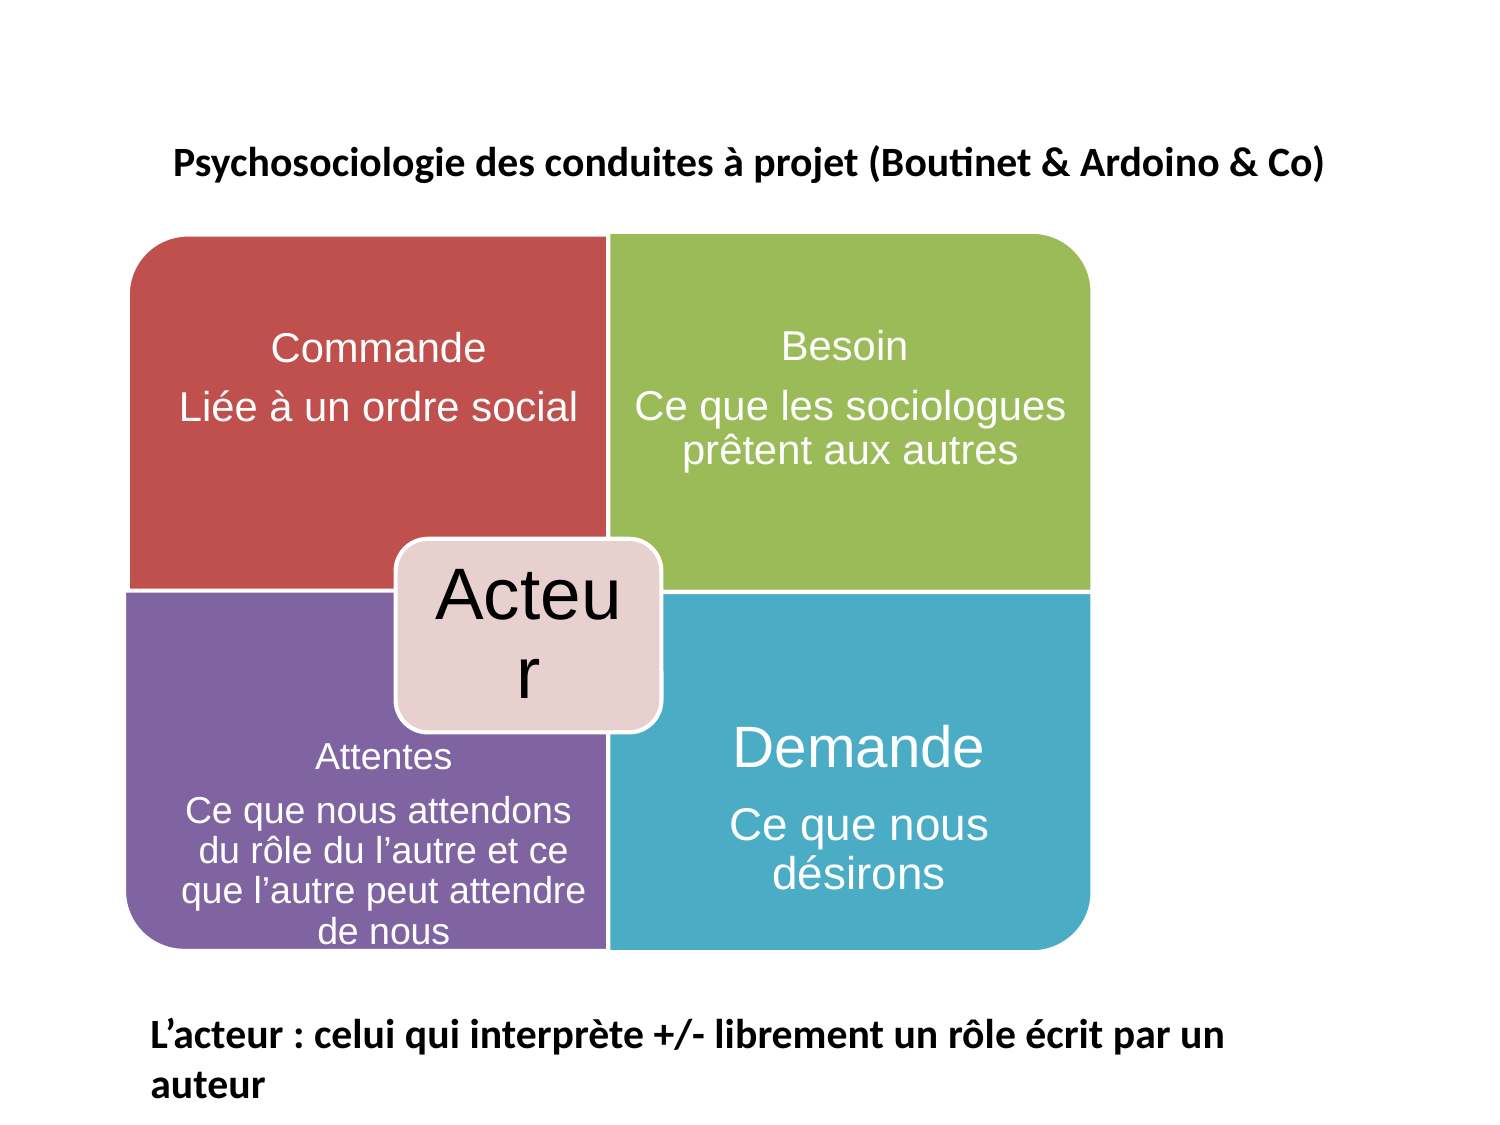

# Psychosociologie des conduites à projet (Boutinet & Ardoino & Co)
Commande
Liée à un ordre social
Besoin
Ce que les sociologues prêtent aux autres
Demande
Ce que nous désirons
Acteur
Attentes
Ce que nous attendons du rôle du l’autre et ce que l’autre peut attendre de nous
L’acteur : celui qui interprète +/- librement un rôle écrit par un auteur